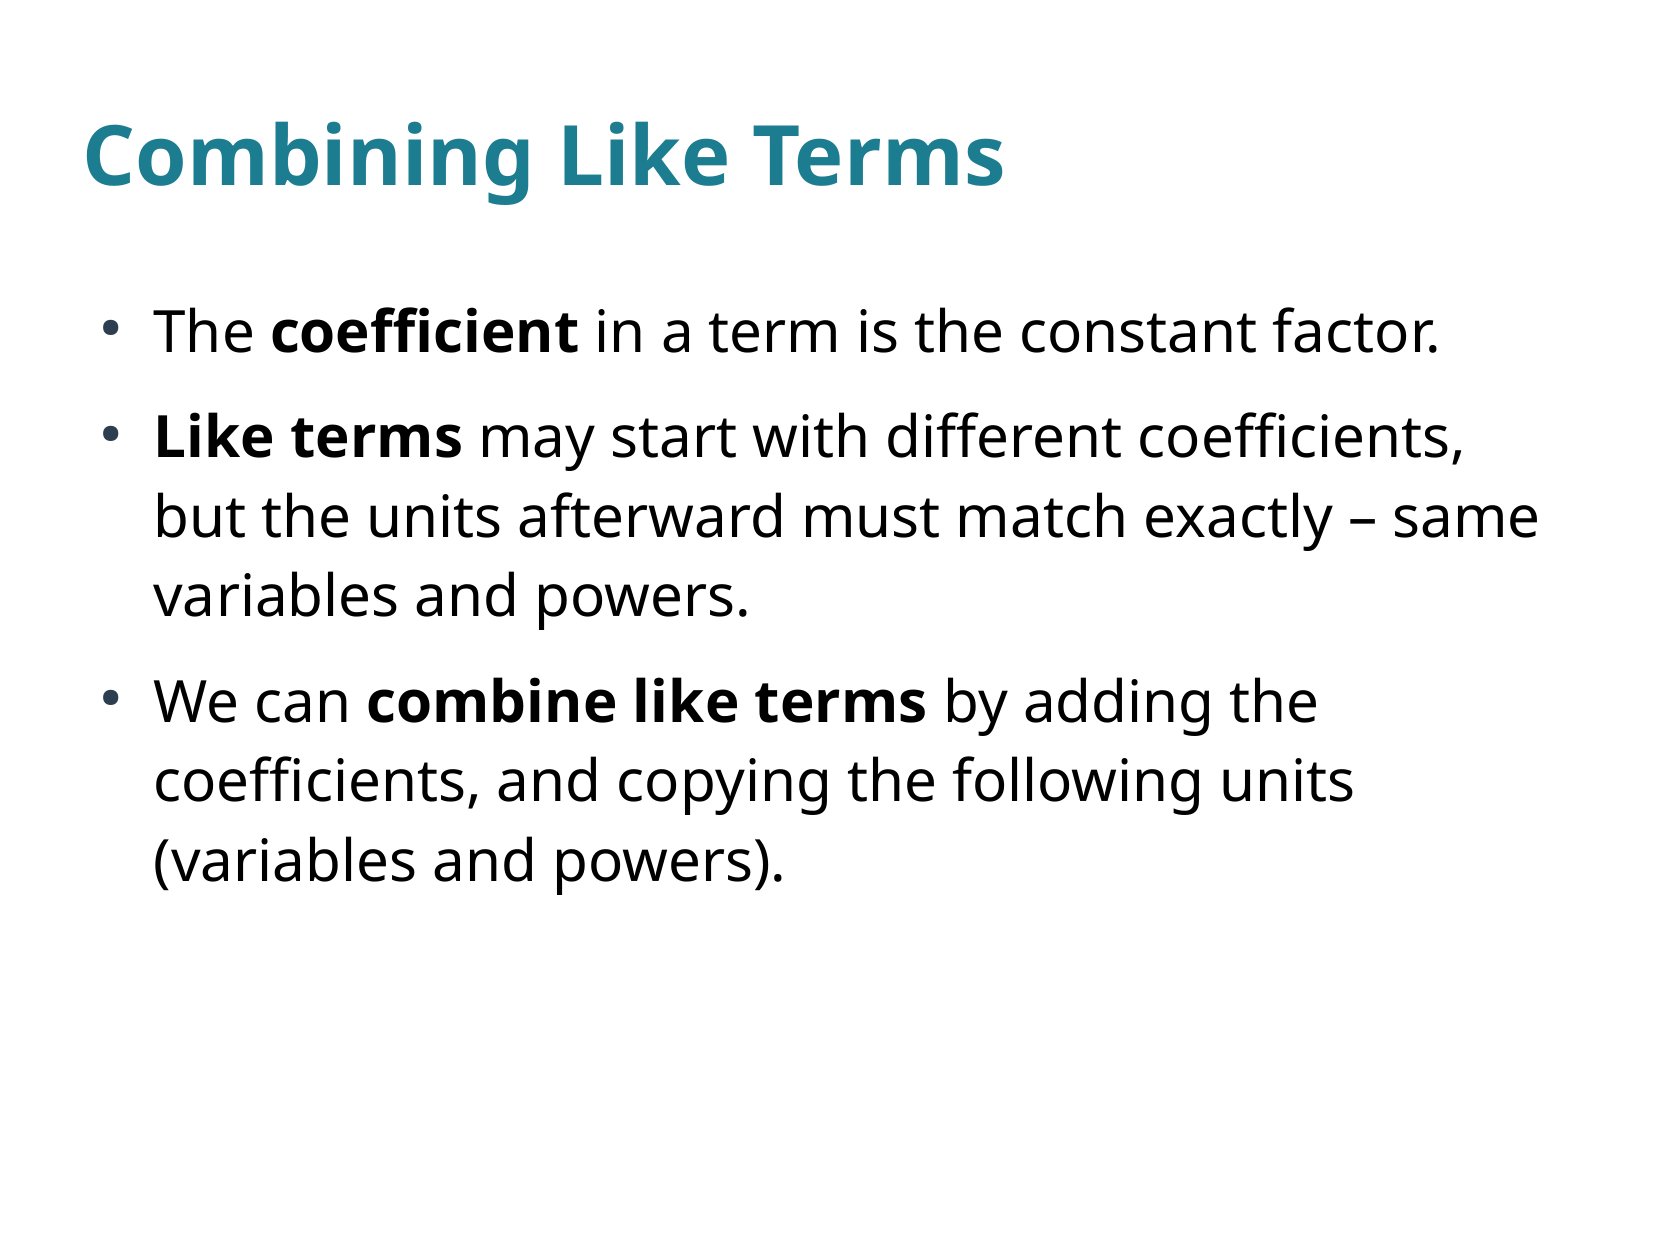

# Combining Like Terms
The coefficient in a term is the constant factor.
Like terms may start with different coefficients, but the units afterward must match exactly – same variables and powers.
We can combine like terms by adding the coefficients, and copying the following units (variables and powers).